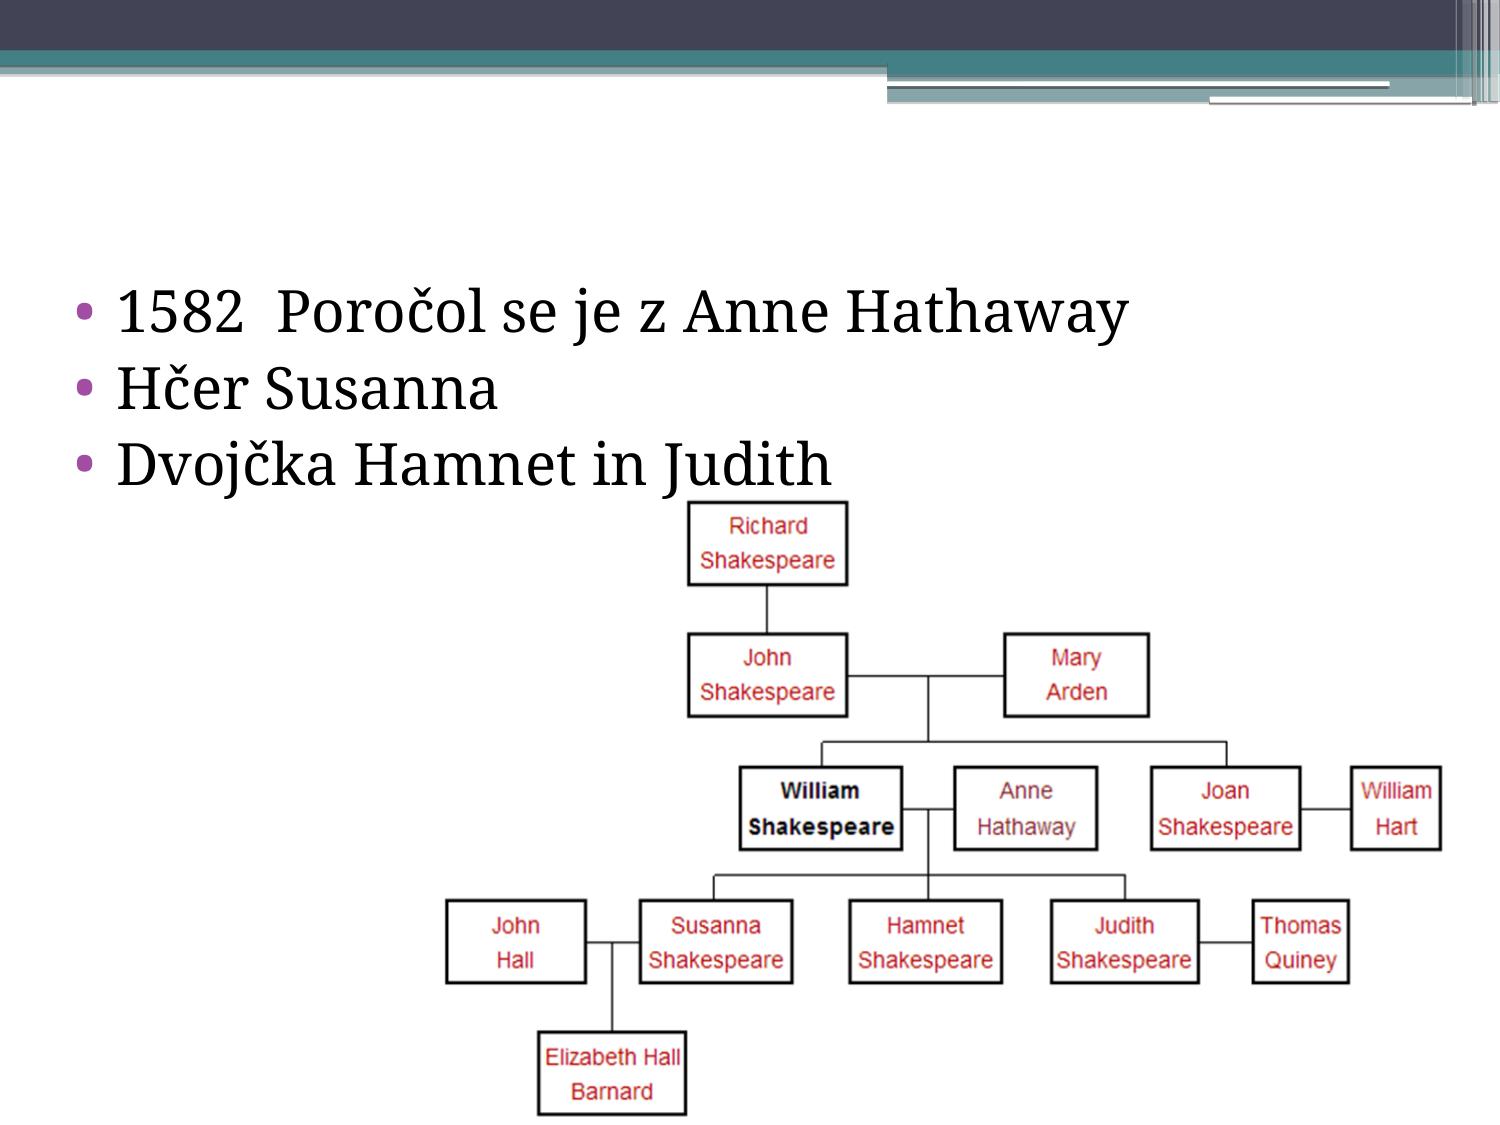

# 1582 Poročol se je z Anne Hathaway
Hčer Susanna
Dvojčka Hamnet in Judith